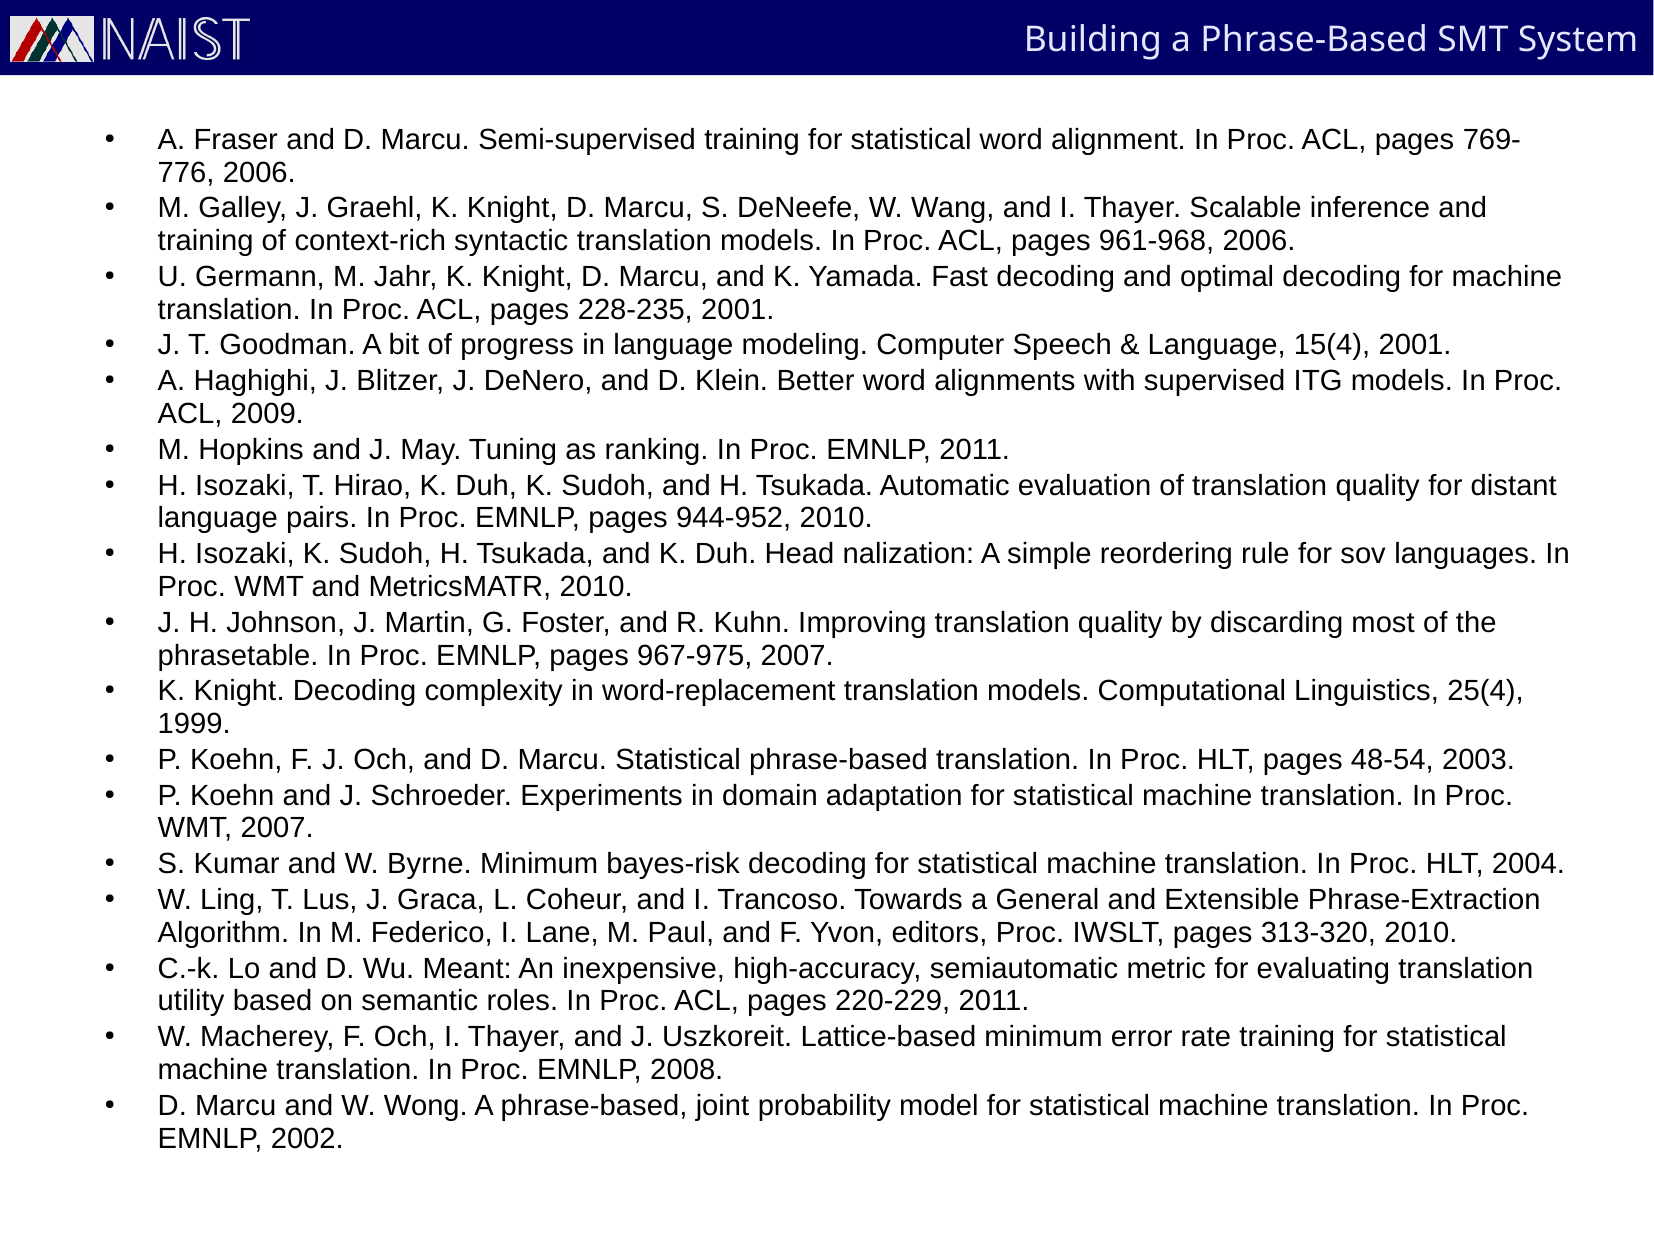

# A. Fraser and D. Marcu. Semi-supervised training for statistical word alignment. In Proc. ACL, pages 769-776, 2006.
M. Galley, J. Graehl, K. Knight, D. Marcu, S. DeNeefe, W. Wang, and I. Thayer. Scalable inference and training of context-rich syntactic translation models. In Proc. ACL, pages 961-968, 2006.
U. Germann, M. Jahr, K. Knight, D. Marcu, and K. Yamada. Fast decoding and optimal decoding for machine translation. In Proc. ACL, pages 228-235, 2001.
J. T. Goodman. A bit of progress in language modeling. Computer Speech & Language, 15(4), 2001.
A. Haghighi, J. Blitzer, J. DeNero, and D. Klein. Better word alignments with supervised ITG models. In Proc. ACL, 2009.
M. Hopkins and J. May. Tuning as ranking. In Proc. EMNLP, 2011.
H. Isozaki, T. Hirao, K. Duh, K. Sudoh, and H. Tsukada. Automatic evaluation of translation quality for distant language pairs. In Proc. EMNLP, pages 944-952, 2010.
H. Isozaki, K. Sudoh, H. Tsukada, and K. Duh. Head nalization: A simple reordering rule for sov languages. In Proc. WMT and MetricsMATR, 2010.
J. H. Johnson, J. Martin, G. Foster, and R. Kuhn. Improving translation quality by discarding most of the phrasetable. In Proc. EMNLP, pages 967-975, 2007.
K. Knight. Decoding complexity in word-replacement translation models. Computational Linguistics, 25(4), 1999.
P. Koehn, F. J. Och, and D. Marcu. Statistical phrase-based translation. In Proc. HLT, pages 48-54, 2003.
P. Koehn and J. Schroeder. Experiments in domain adaptation for statistical machine translation. In Proc. WMT, 2007.
S. Kumar and W. Byrne. Minimum bayes-risk decoding for statistical machine translation. In Proc. HLT, 2004.
W. Ling, T. Lus, J. Graca, L. Coheur, and I. Trancoso. Towards a General and Extensible Phrase-Extraction Algorithm. In M. Federico, I. Lane, M. Paul, and F. Yvon, editors, Proc. IWSLT, pages 313-320, 2010.
C.-k. Lo and D. Wu. Meant: An inexpensive, high-accuracy, semiautomatic metric for evaluating translation utility based on semantic roles. In Proc. ACL, pages 220-229, 2011.
W. Macherey, F. Och, I. Thayer, and J. Uszkoreit. Lattice-based minimum error rate training for statistical machine translation. In Proc. EMNLP, 2008.
D. Marcu and W. Wong. A phrase-based, joint probability model for statistical machine translation. In Proc. EMNLP, 2002.